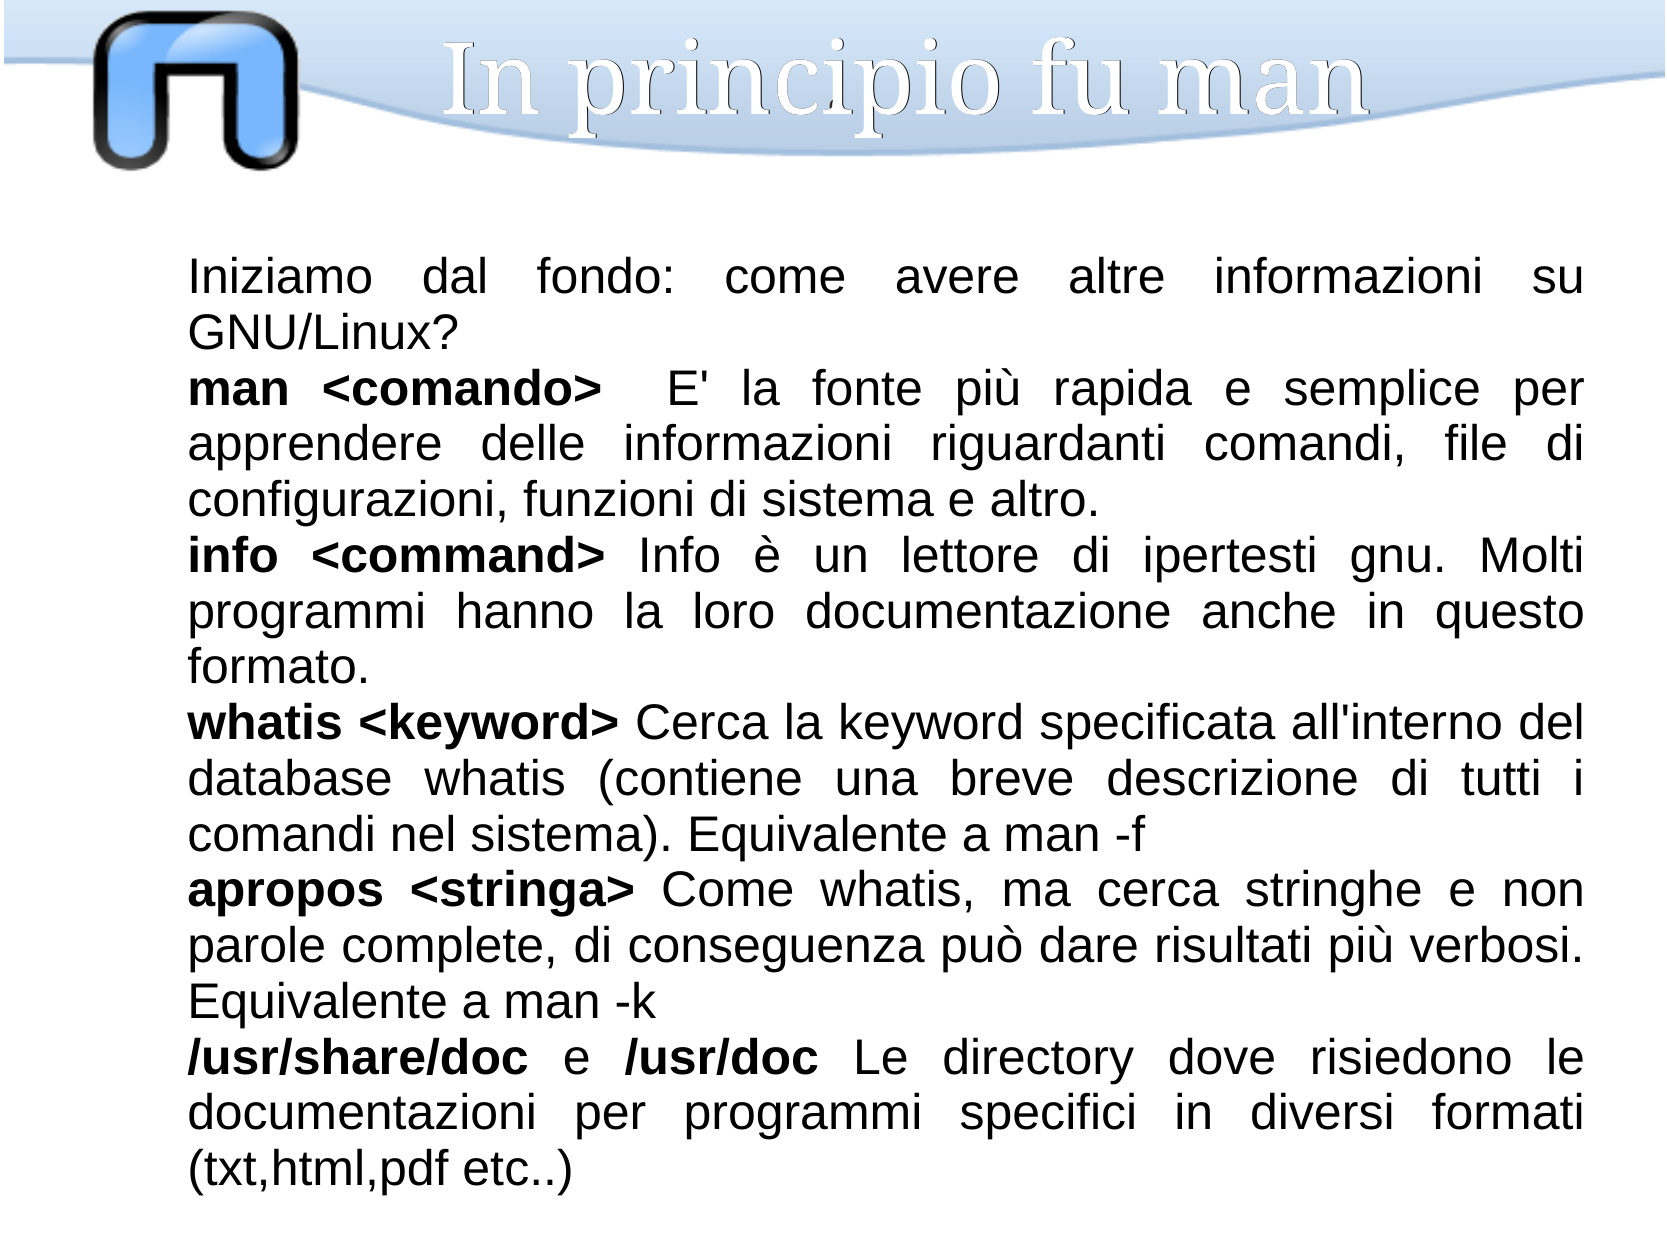

c
In principio fu man
# Iniziamo dal fondo: come avere altre informazioni su GNU/Linux?
man <comando> E' la fonte più rapida e semplice per apprendere delle informazioni riguardanti comandi, file di configurazioni, funzioni di sistema e altro.
info <command> Info è un lettore di ipertesti gnu. Molti programmi hanno la loro documentazione anche in questo formato.
whatis <keyword> Cerca la keyword specificata all'interno del database whatis (contiene una breve descrizione di tutti i comandi nel sistema). Equivalente a man -f
apropos <stringa> Come whatis, ma cerca stringhe e non parole complete, di conseguenza può dare risultati più verbosi. Equivalente a man -k
/usr/share/doc e /usr/doc Le directory dove risiedono le documentazioni per programmi specifici in diversi formati (txt,html,pdf etc..)